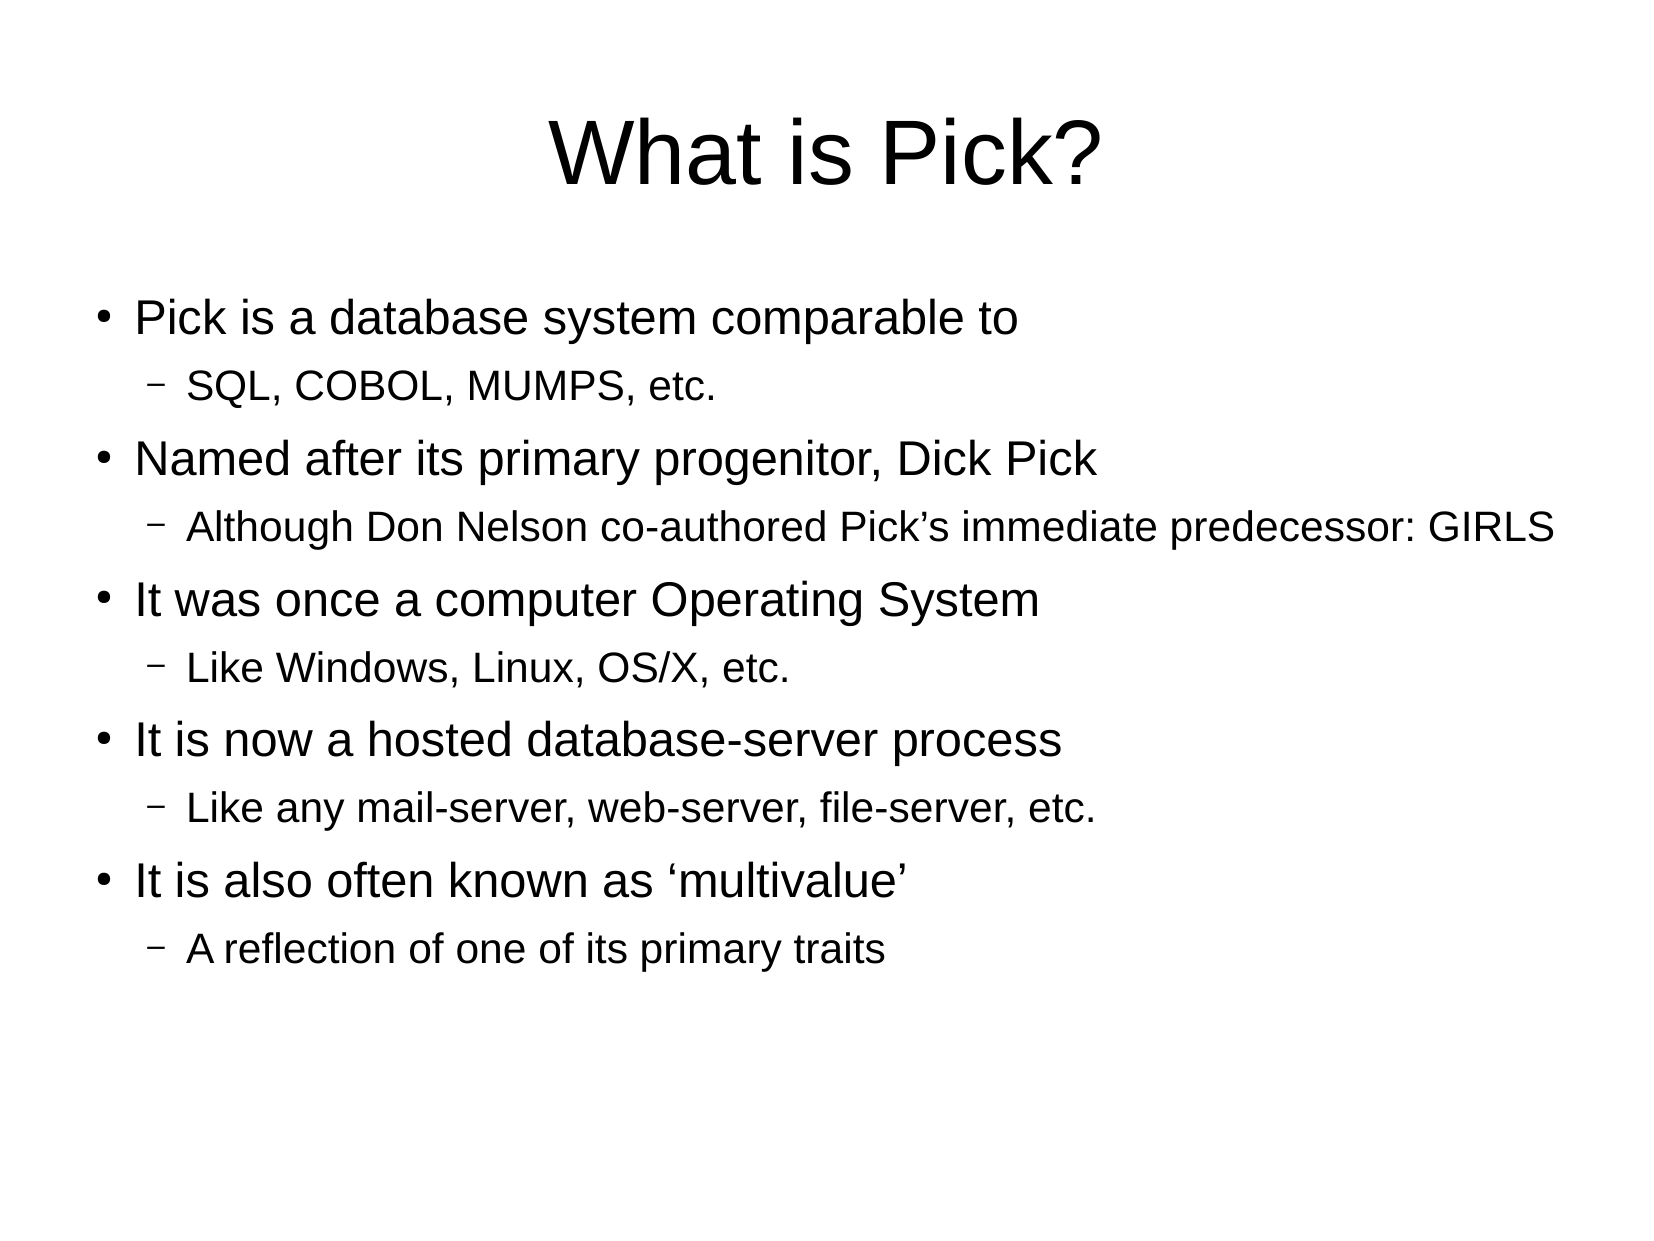

# What is Pick?
Pick is a database system comparable to
SQL, COBOL, MUMPS, etc.
Named after its primary progenitor, Dick Pick
Although Don Nelson co-authored Pick’s immediate predecessor: GIRLS
It was once a computer Operating System
Like Windows, Linux, OS/X, etc.
It is now a hosted database-server process
Like any mail-server, web-server, file-server, etc.
It is also often known as ‘multivalue’
A reflection of one of its primary traits